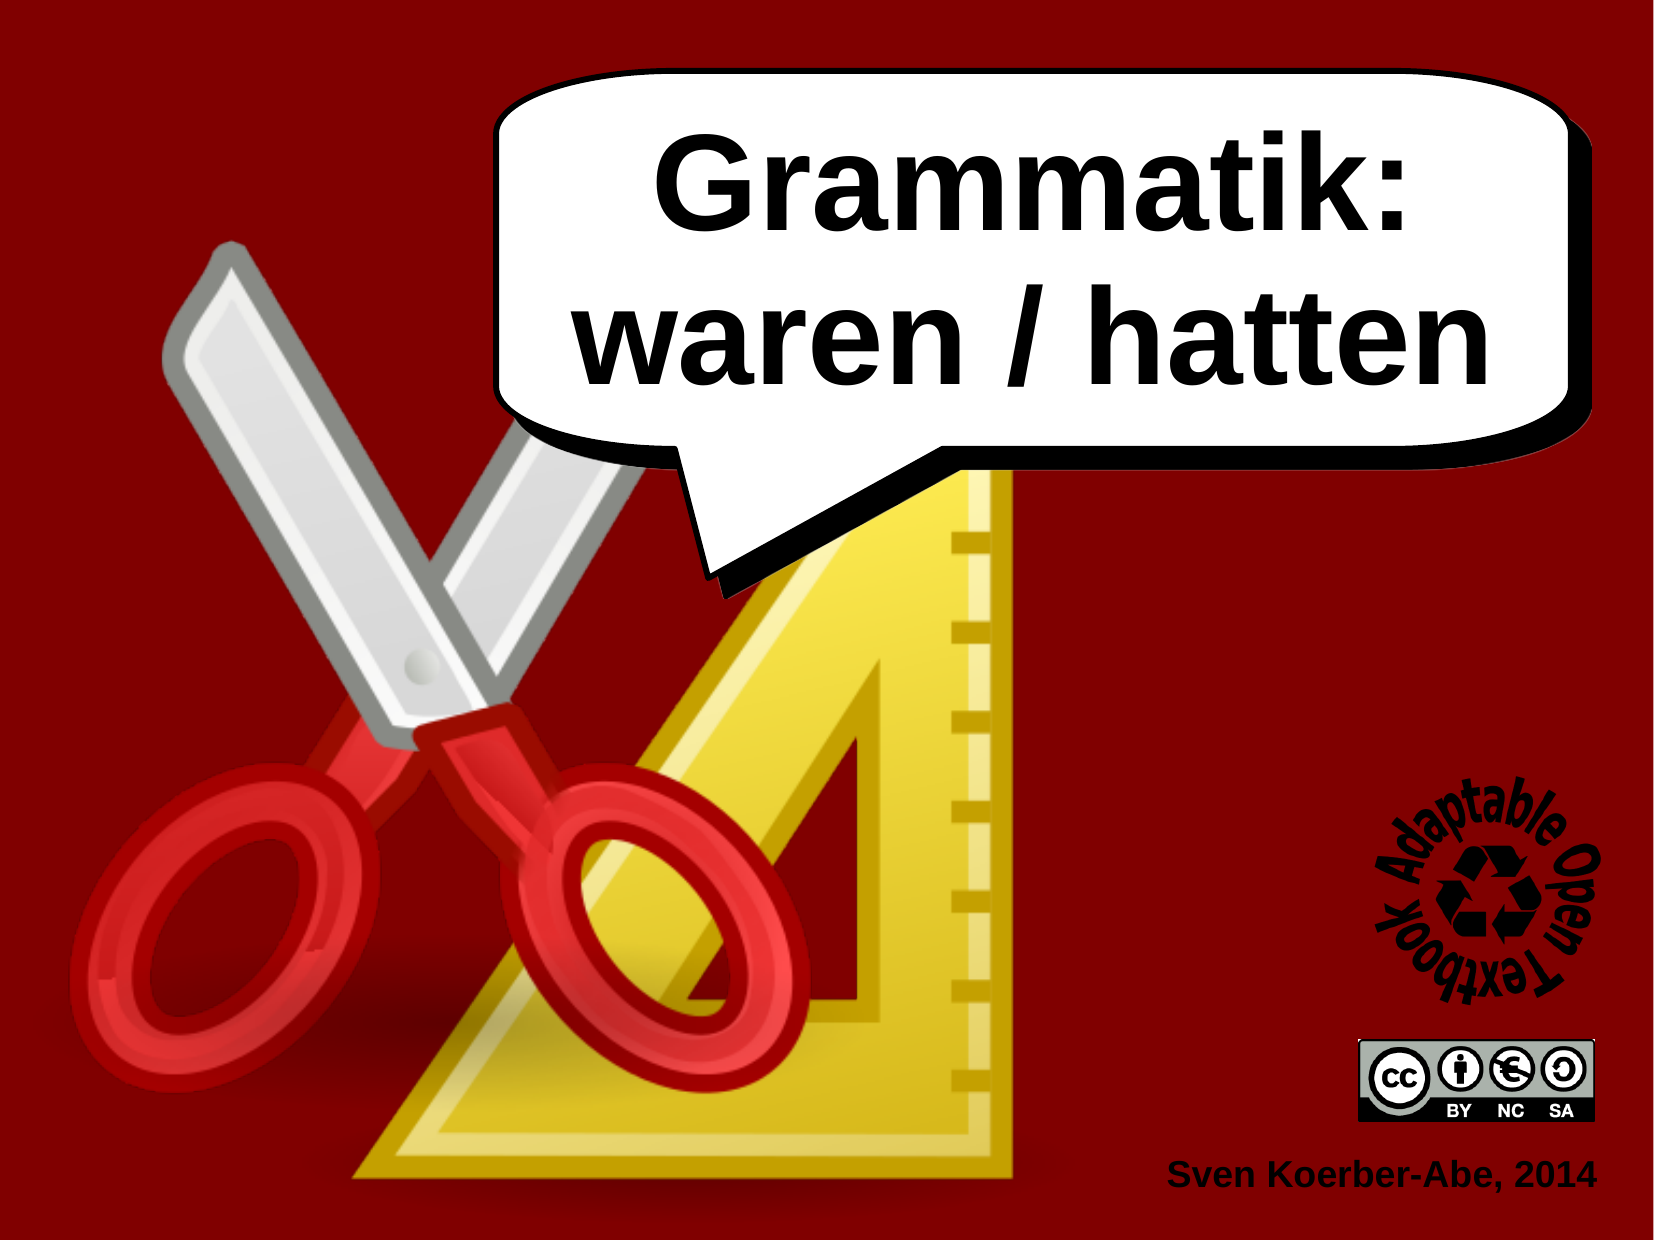

Grammatik:
waren / hatten
Sven Koerber-Abe, 2014